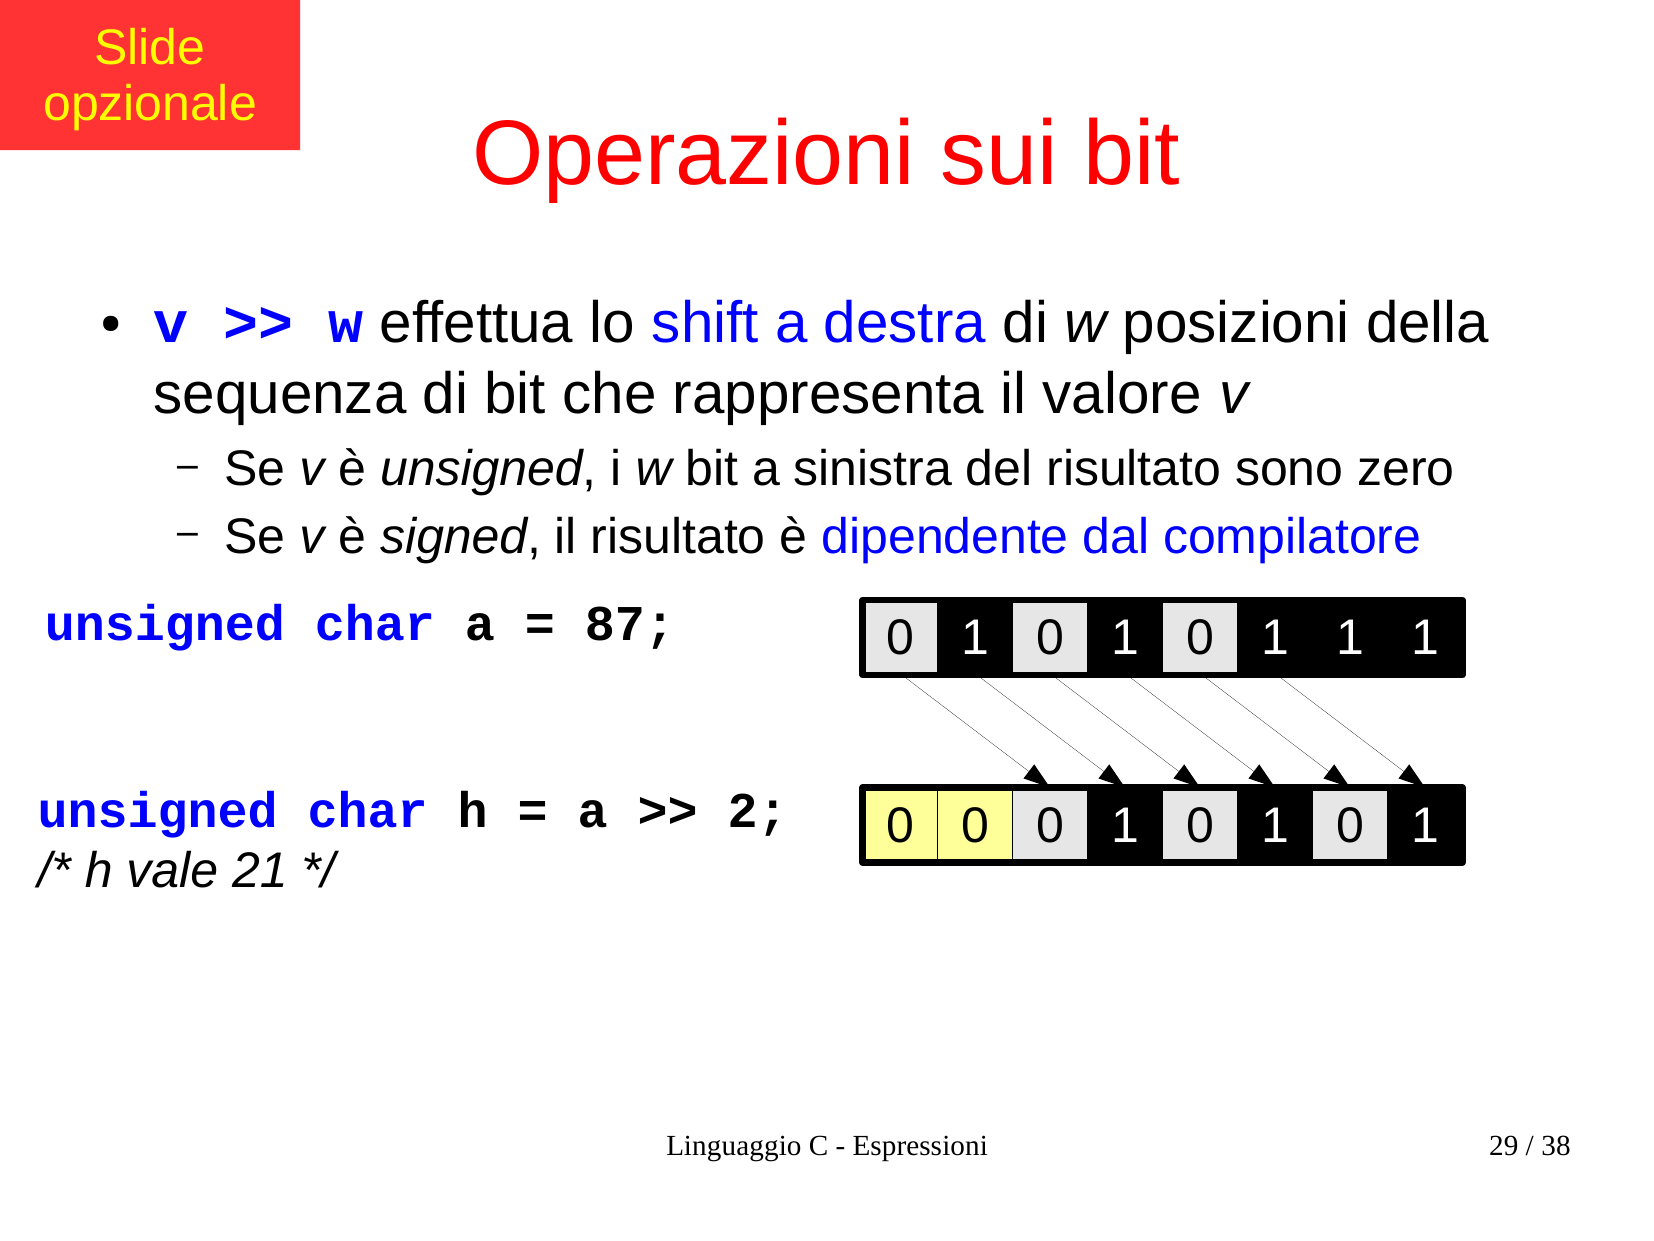

Slide
opzionale
# Operazioni sui bit
v >> w effettua lo shift a destra di w posizioni della sequenza di bit che rappresenta il valore v
Se v è unsigned, i w bit a sinistra del risultato sono zero
Se v è signed, il risultato è dipendente dal compilatore
unsigned char a = 87;
0
1
0
1
0
1
1
1
unsigned char h = a >> 2;
/* h vale 21 */
0
0
0
1
0
1
0
1
Linguaggio C - Espressioni
29